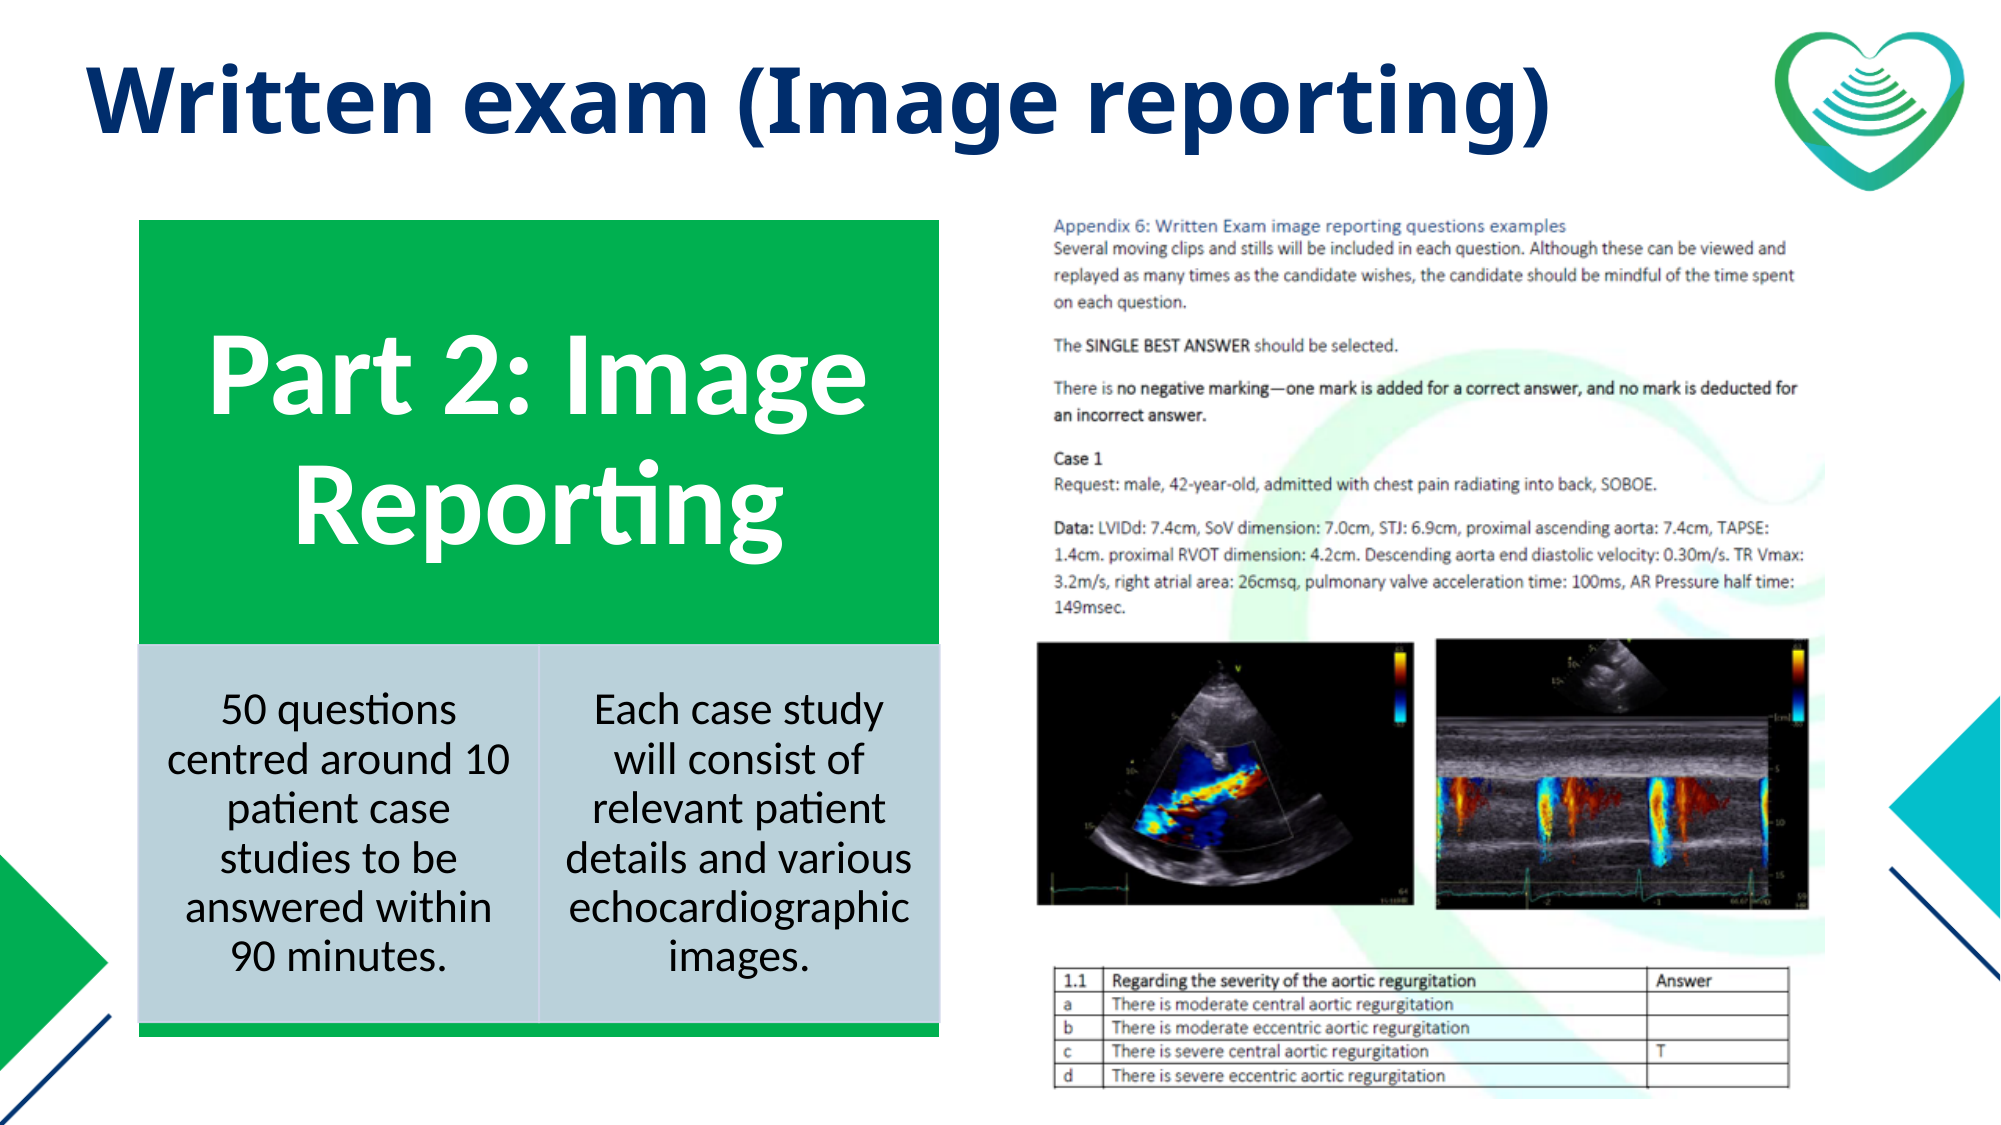

# Written exam (Image reporting)
Part 2: Image Reporting
50 questions centred around 10 patient case studies to be answered within 90 minutes.
Each case study will consist of relevant patient details and various echocardiographic images.